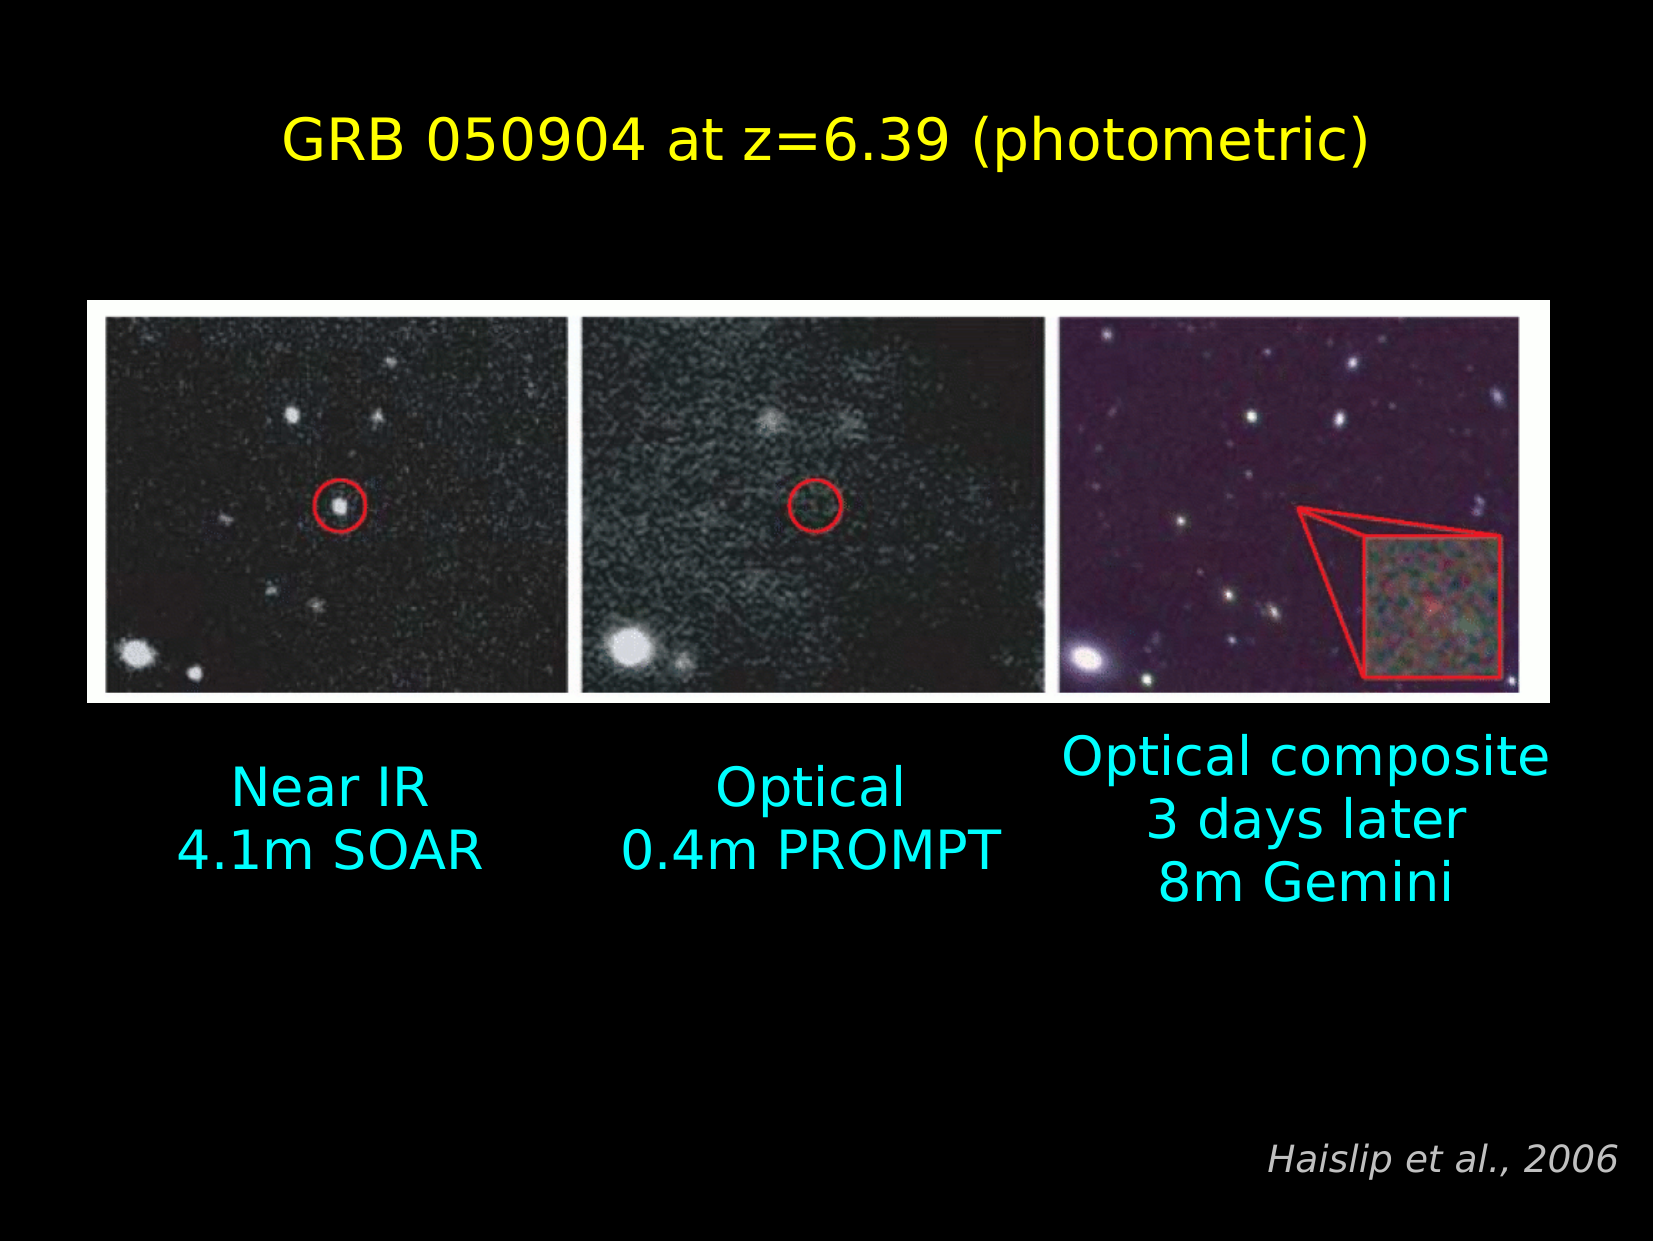

GRB 050904 at z=6.39 (photometric)
Optical composite
3 days later
8m Gemini
Near IR
4.1m SOAR
Optical
0.4m PROMPT
Haislip et al., 2006